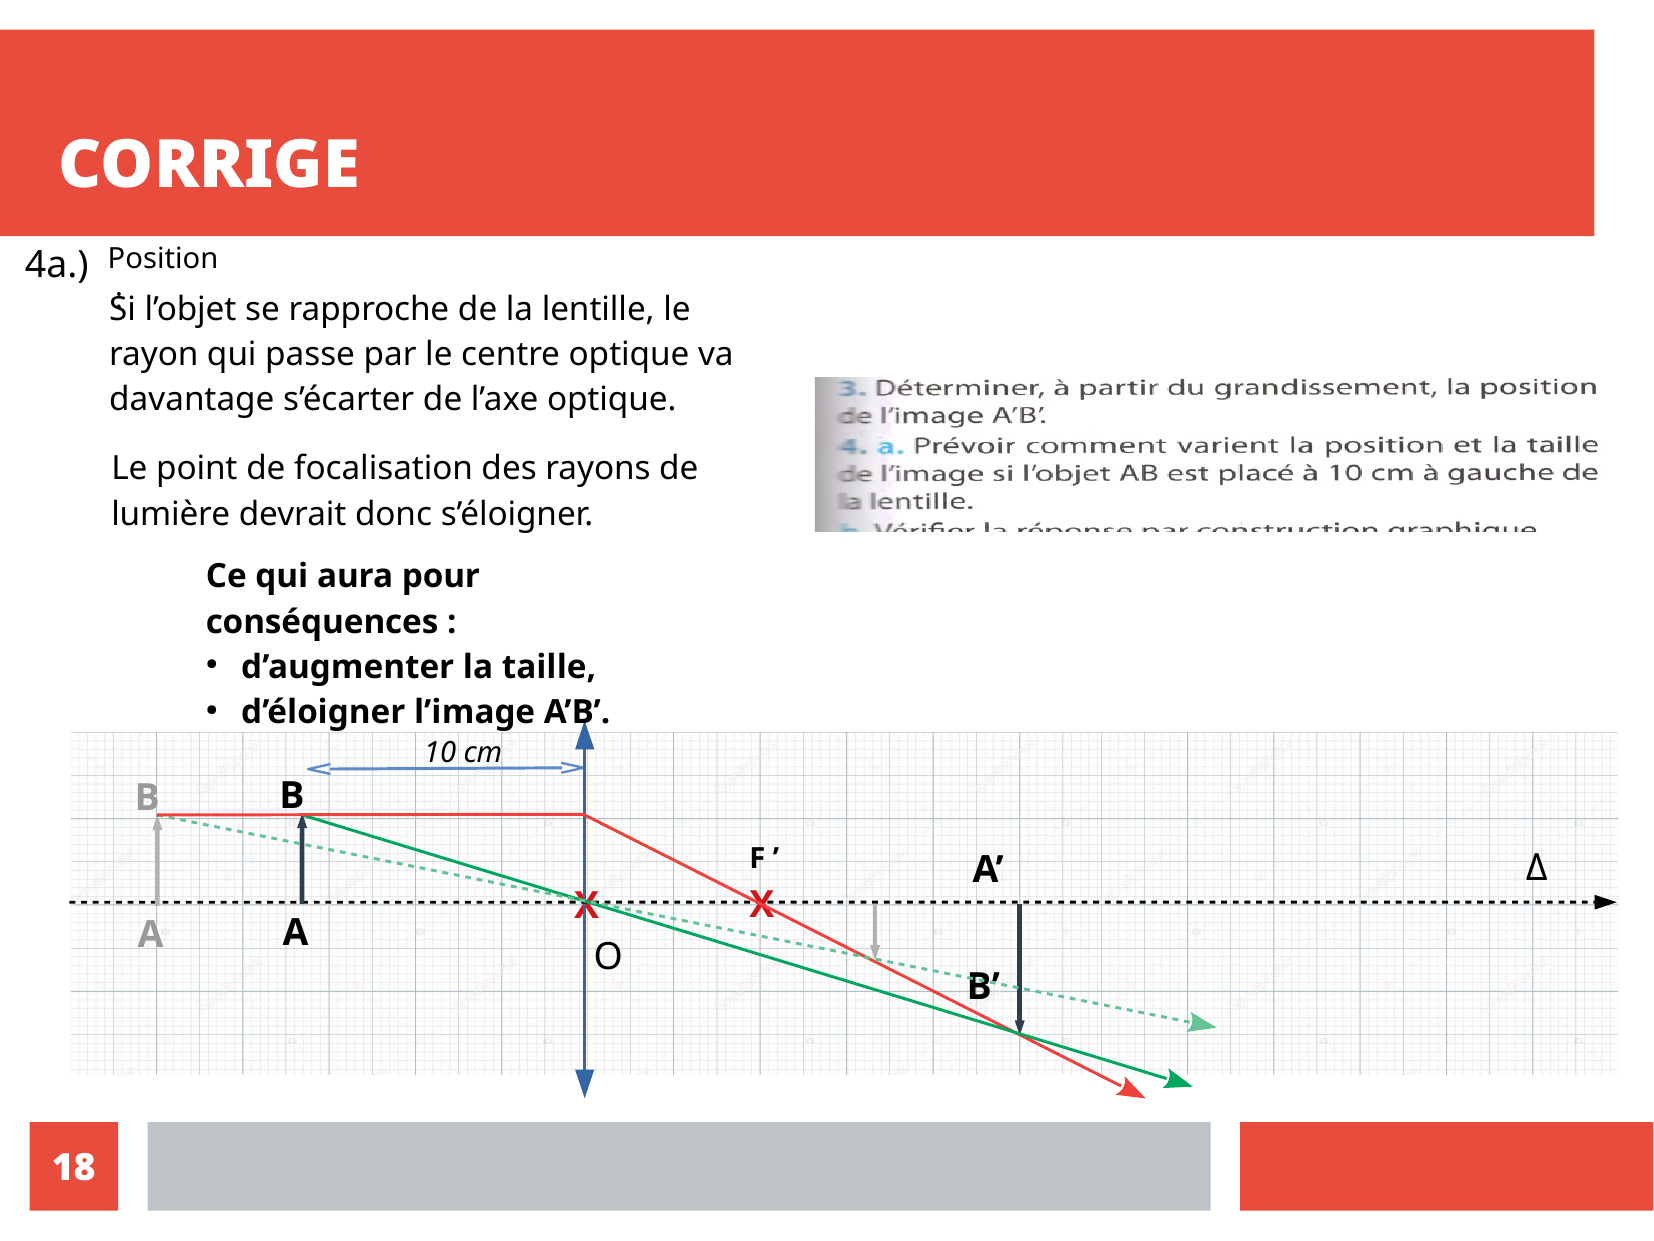

# CORRIGE
4a.)
Position :
Si l’objet se rapproche de la lentille, le rayon qui passe par le centre optique va davantage s’écarter de l’axe optique.
Le point de focalisation des rayons de lumière devrait donc s’éloigner.
Ce qui aura pour conséquences :
d’augmenter la taille,
d’éloigner l’image A’B’.
10 cm
B
A
B
A
F ’
X
Δ
A’
B’
X
 O
18